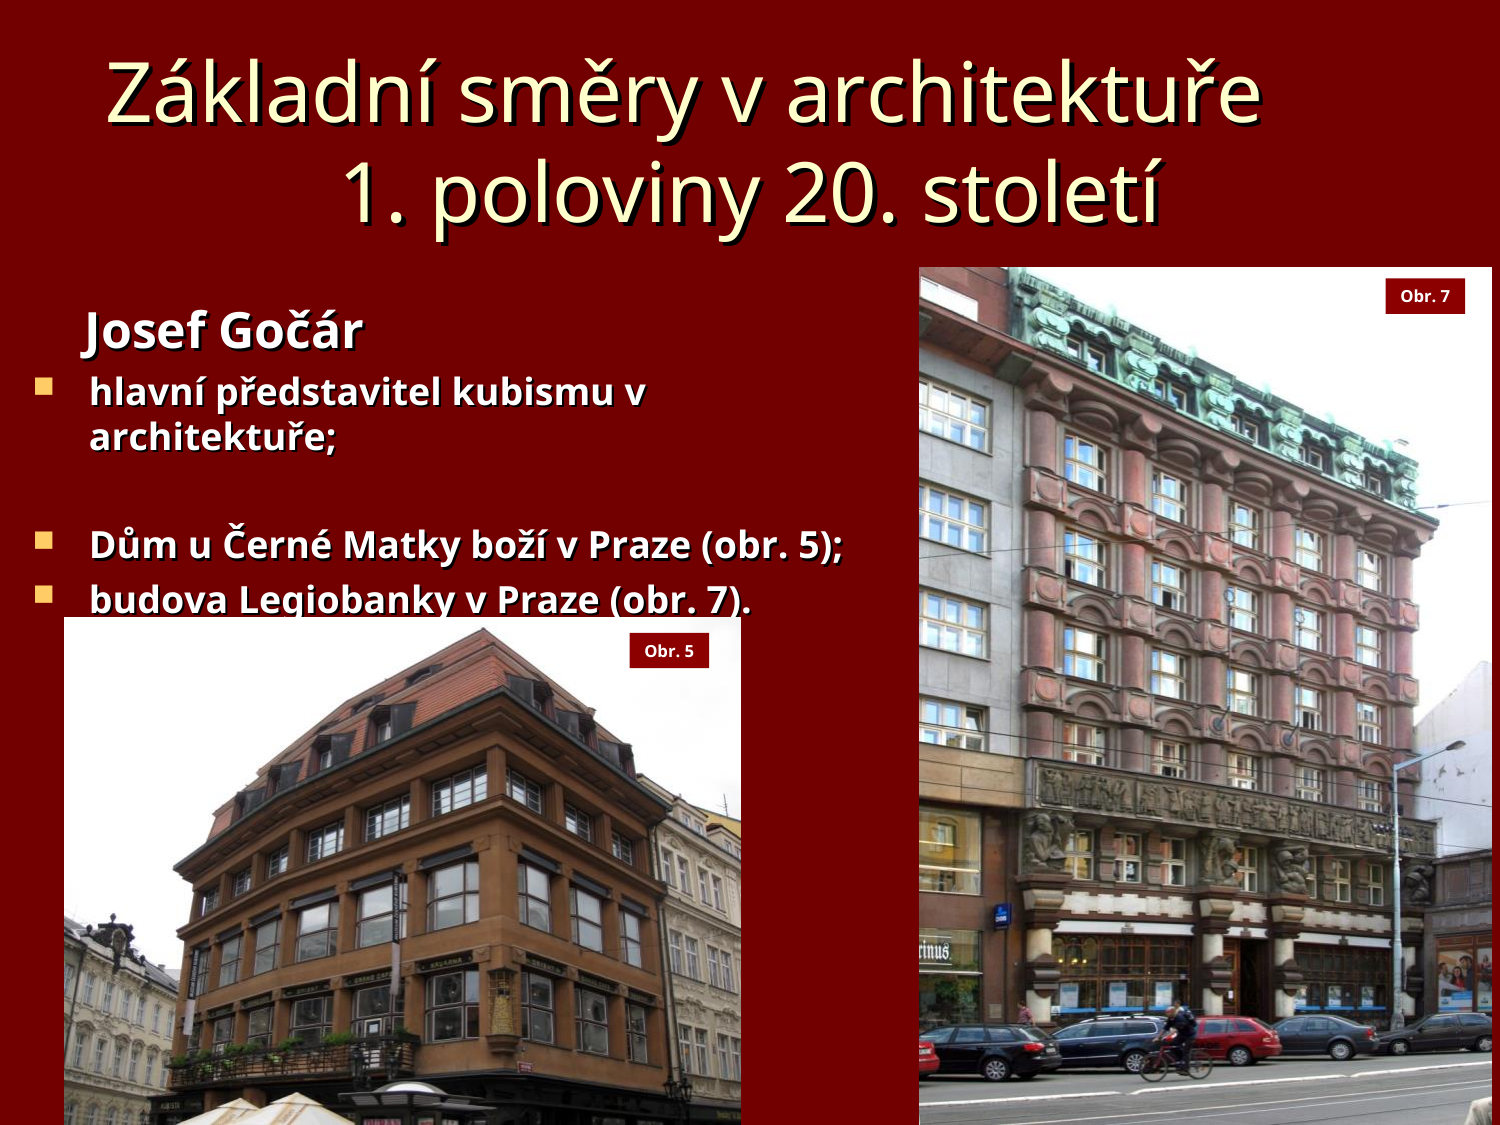

# Základní směry v architektuře 1. poloviny 20. století
Obr. 7
 Josef Gočár
hlavní představitel kubismu v architektuře;
Dům u Černé Matky boží v Praze (obr. 5);
budova Legiobanky v Praze (obr. 7).
Obr. 5